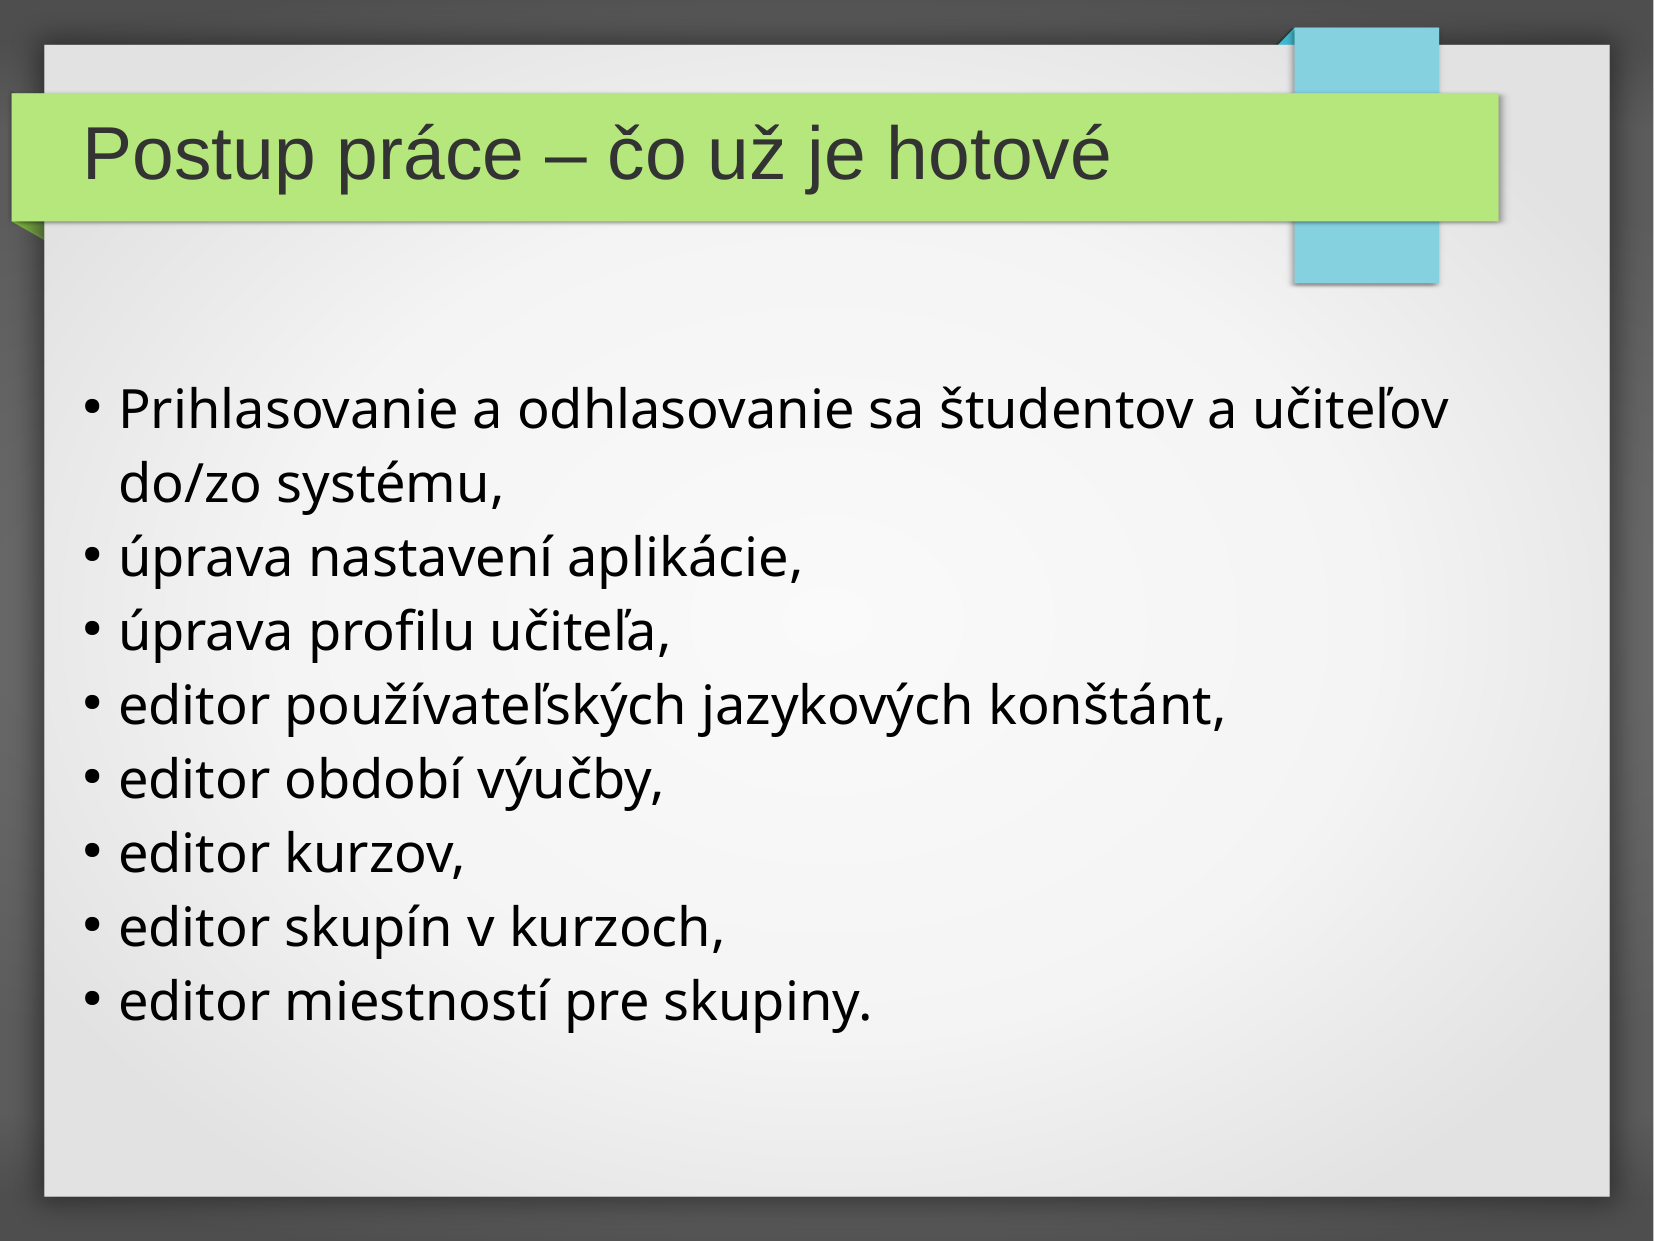

# Postup práce – čo už je hotové
Prihlasovanie a odhlasovanie sa študentov a učiteľov do/zo systému,
úprava nastavení aplikácie,
úprava profilu učiteľa,
editor používateľských jazykových konštánt,
editor období výučby,
editor kurzov,
editor skupín v kurzoch,
editor miestností pre skupiny.